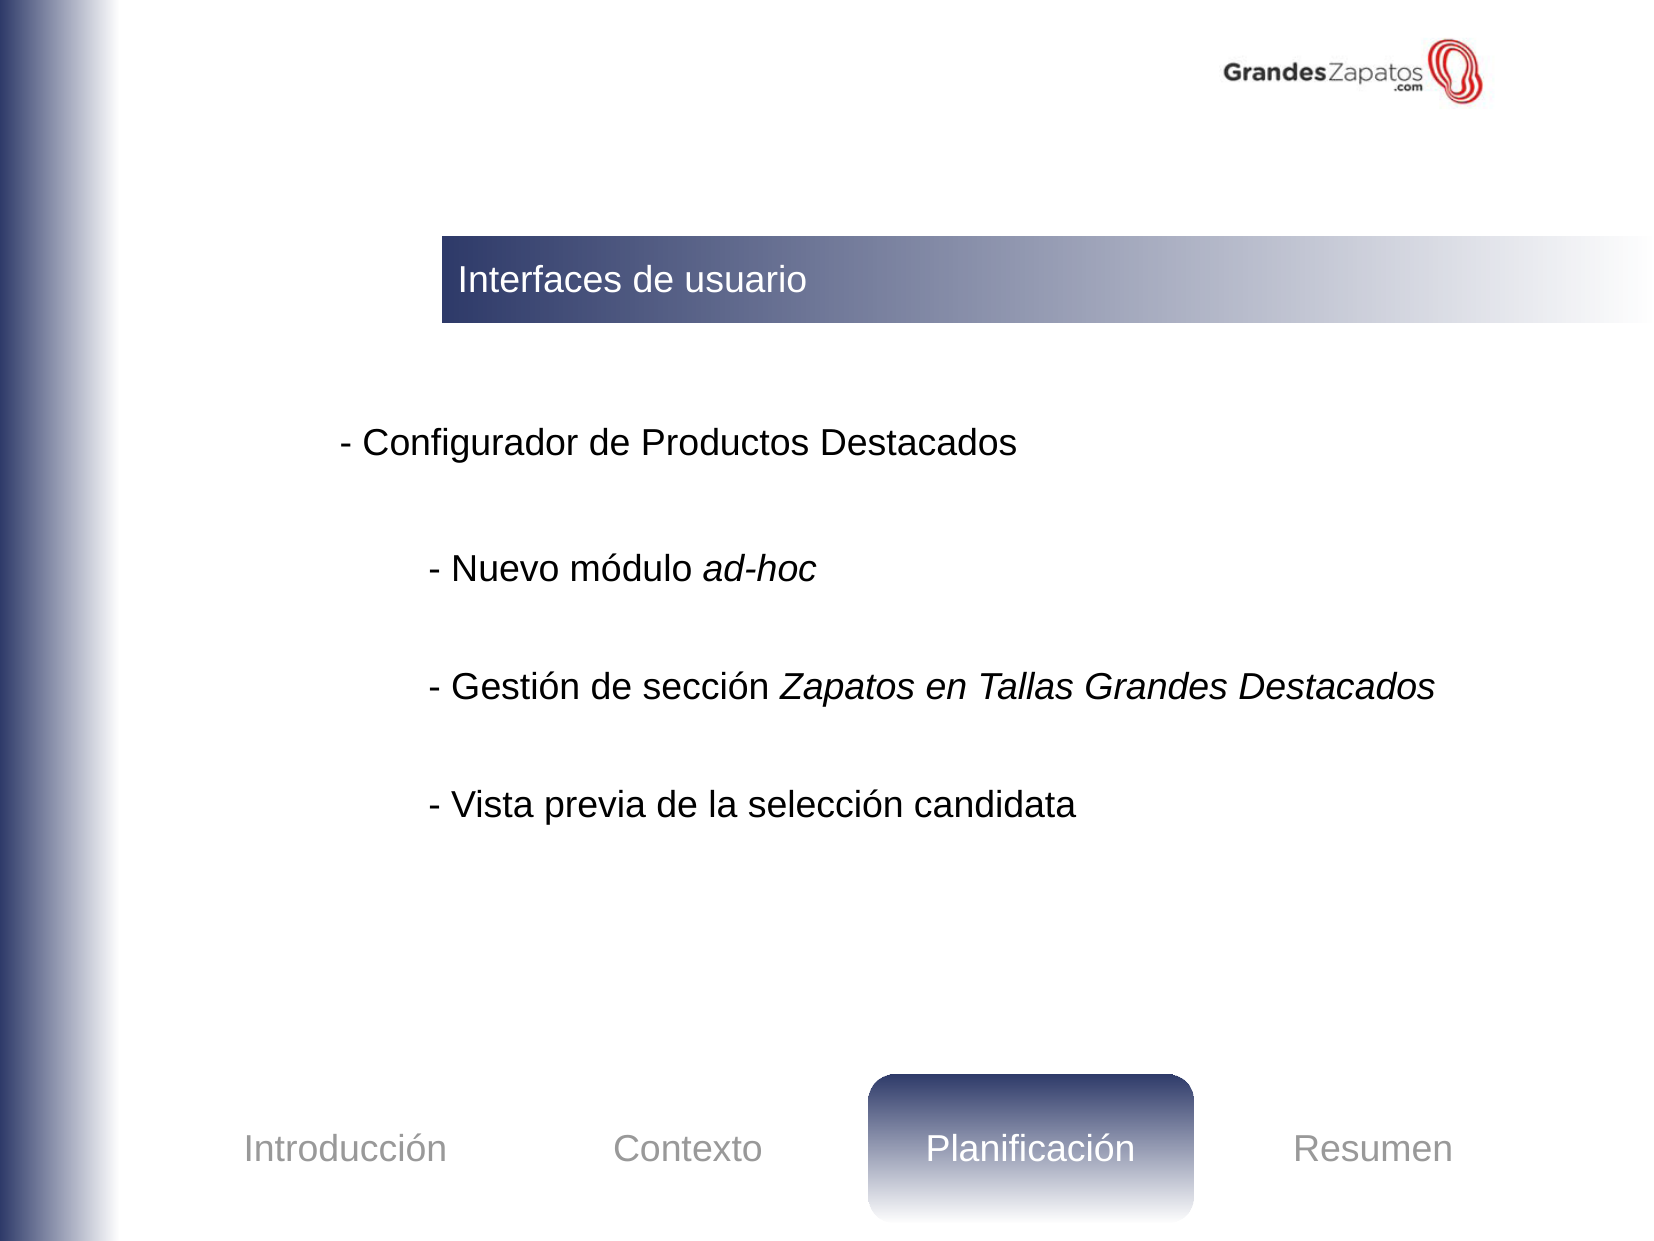

Interfaces de usuario
- Configurador de Productos Destacados
- Nuevo módulo ad-hoc
- Gestión de sección Zapatos en Tallas Grandes Destacados
- Vista previa de la selección candidata
Introducción
Contexto
Planificación
Resumen